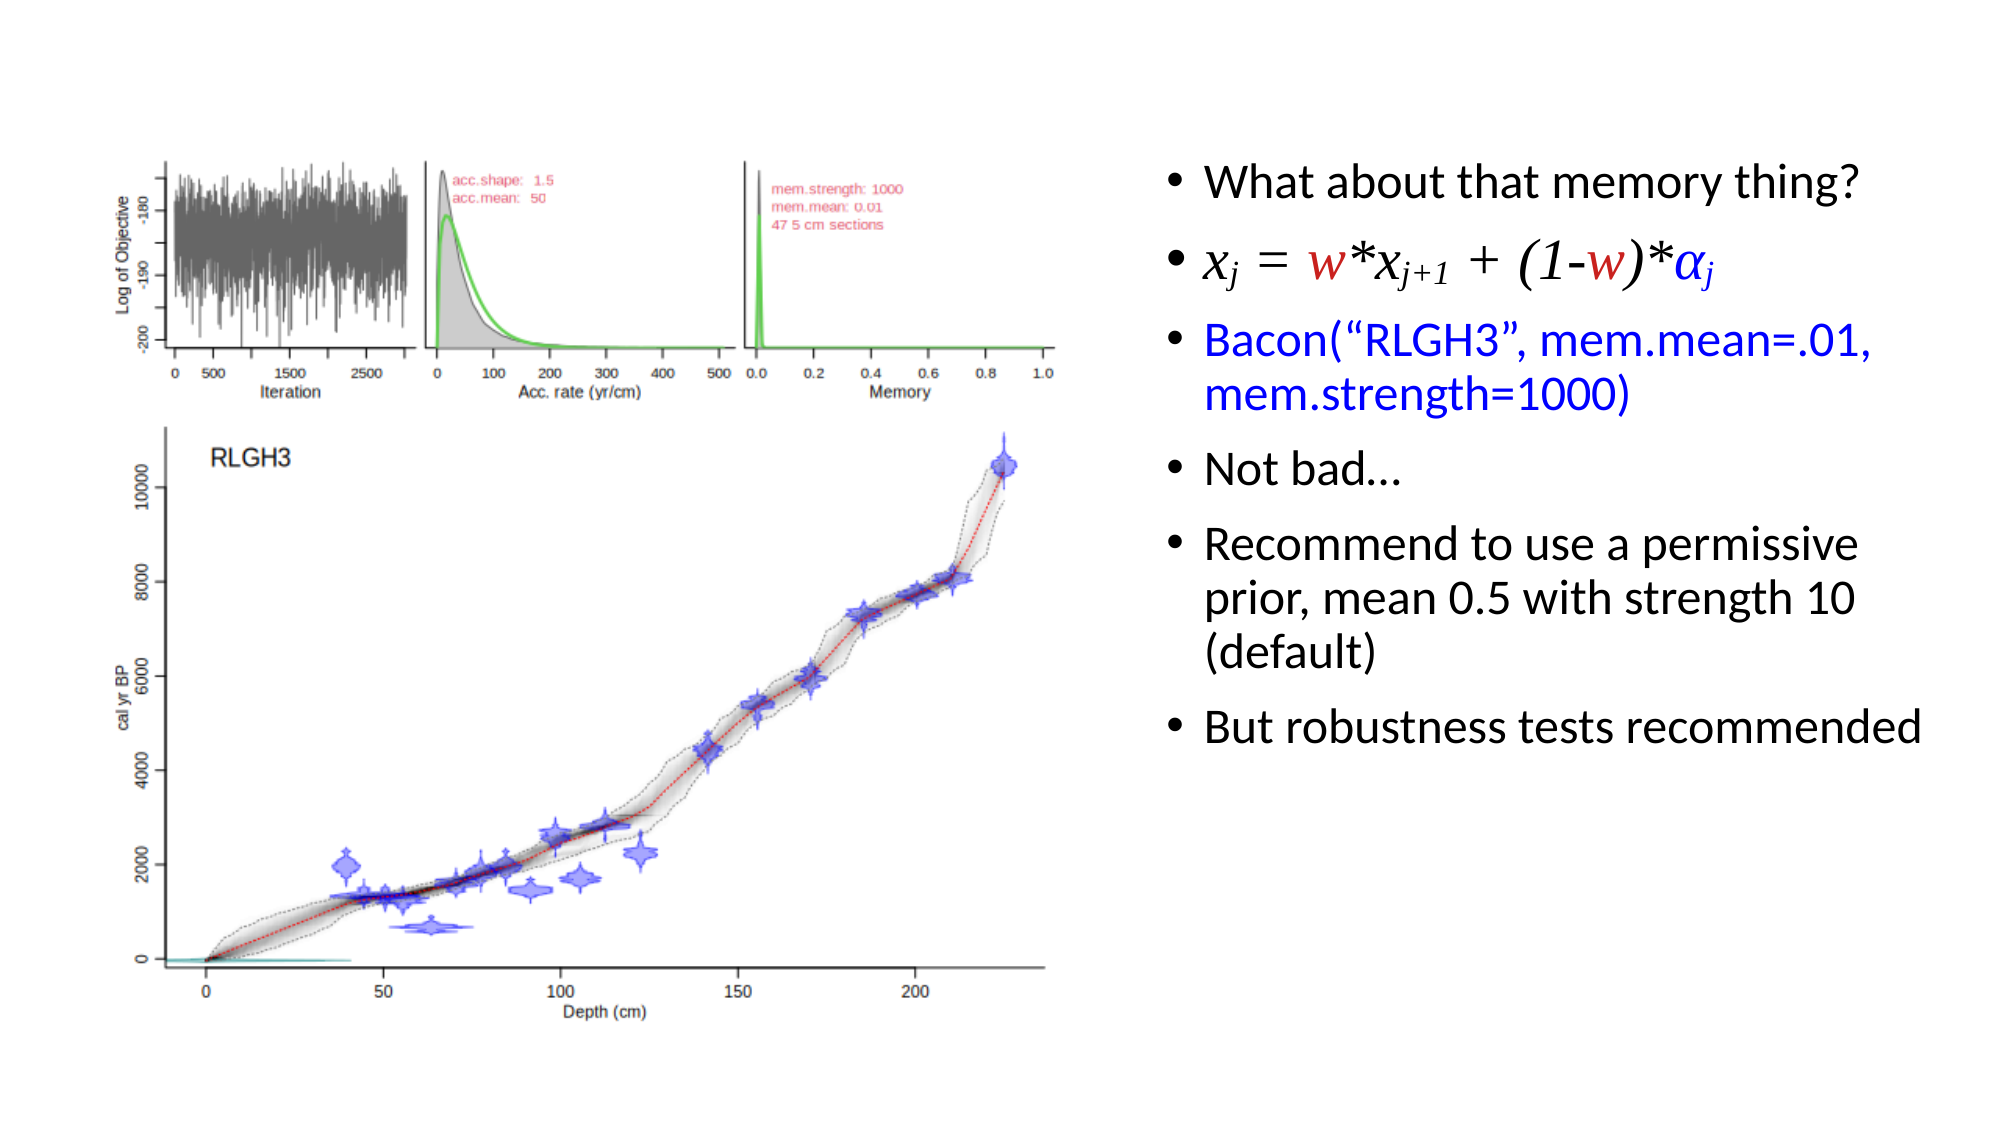

What about that memory thing?
xj = w*xj+1 + (1-w)*αj
Bacon(“RLGH3”, mem.mean=.01, mem.strength=1000)
Not bad…
Recommend to use a permissive prior, mean 0.5 with strength 10 (default)
But robustness tests recommended